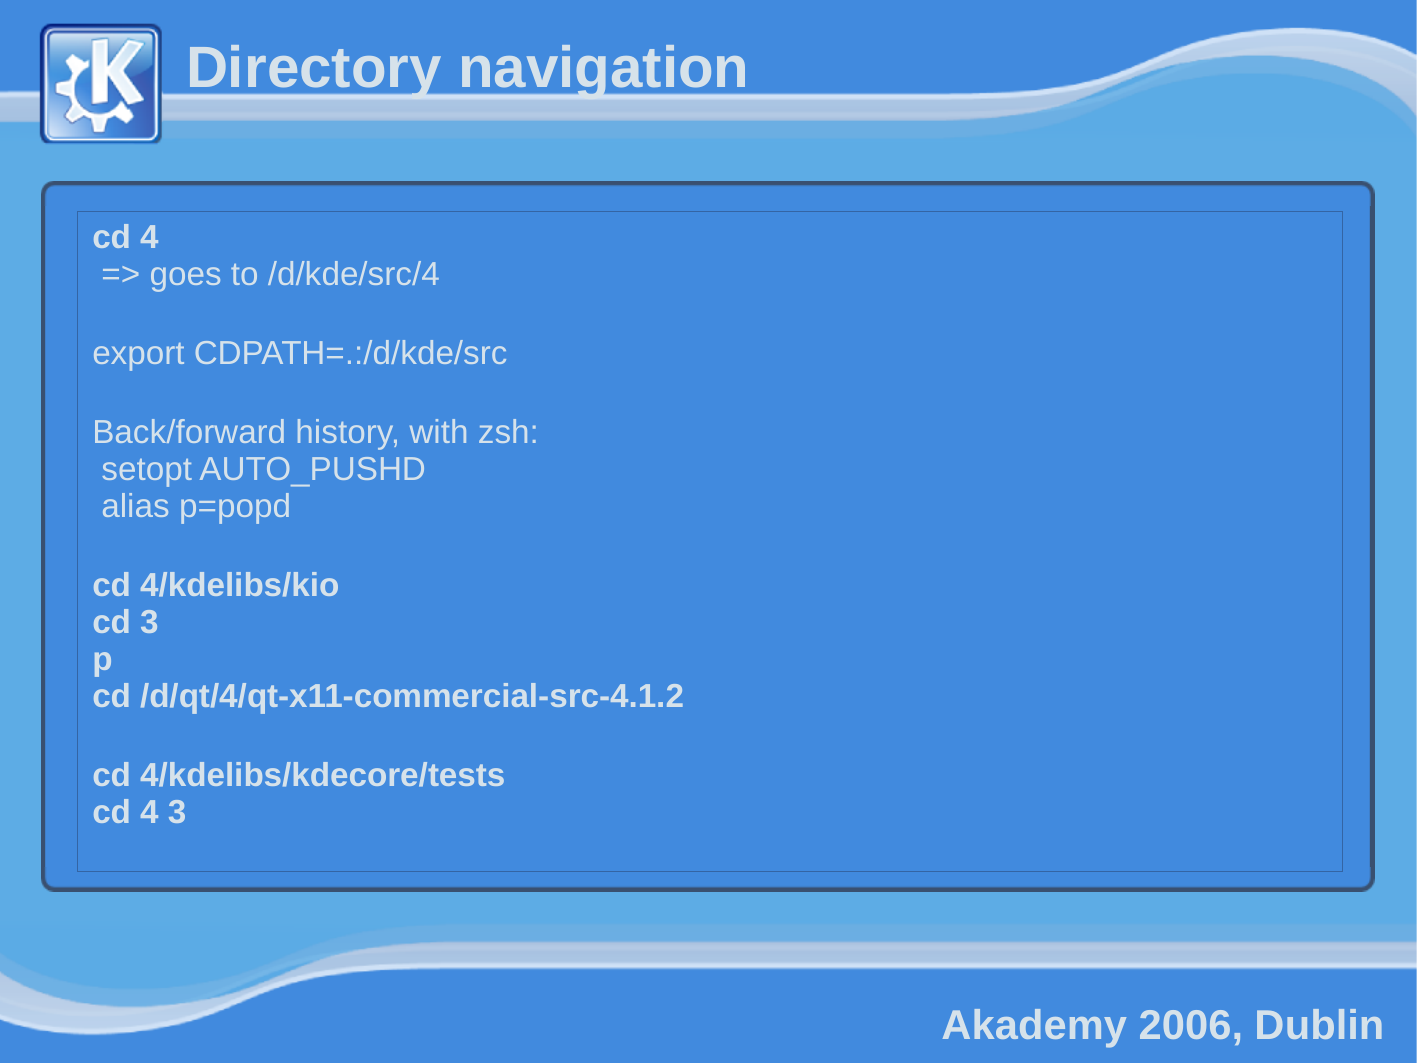

Directory navigation
cd 4
 => goes to /d/kde/src/4
export CDPATH=.:/d/kde/src
Back/forward history, with zsh:
 setopt AUTO_PUSHD
 alias p=popd
cd 4/kdelibs/kio
cd 3
p
cd /d/qt/4/qt-x11-commercial-src-4.1.2
cd 4/kdelibs/kdecore/tests
cd 4 3